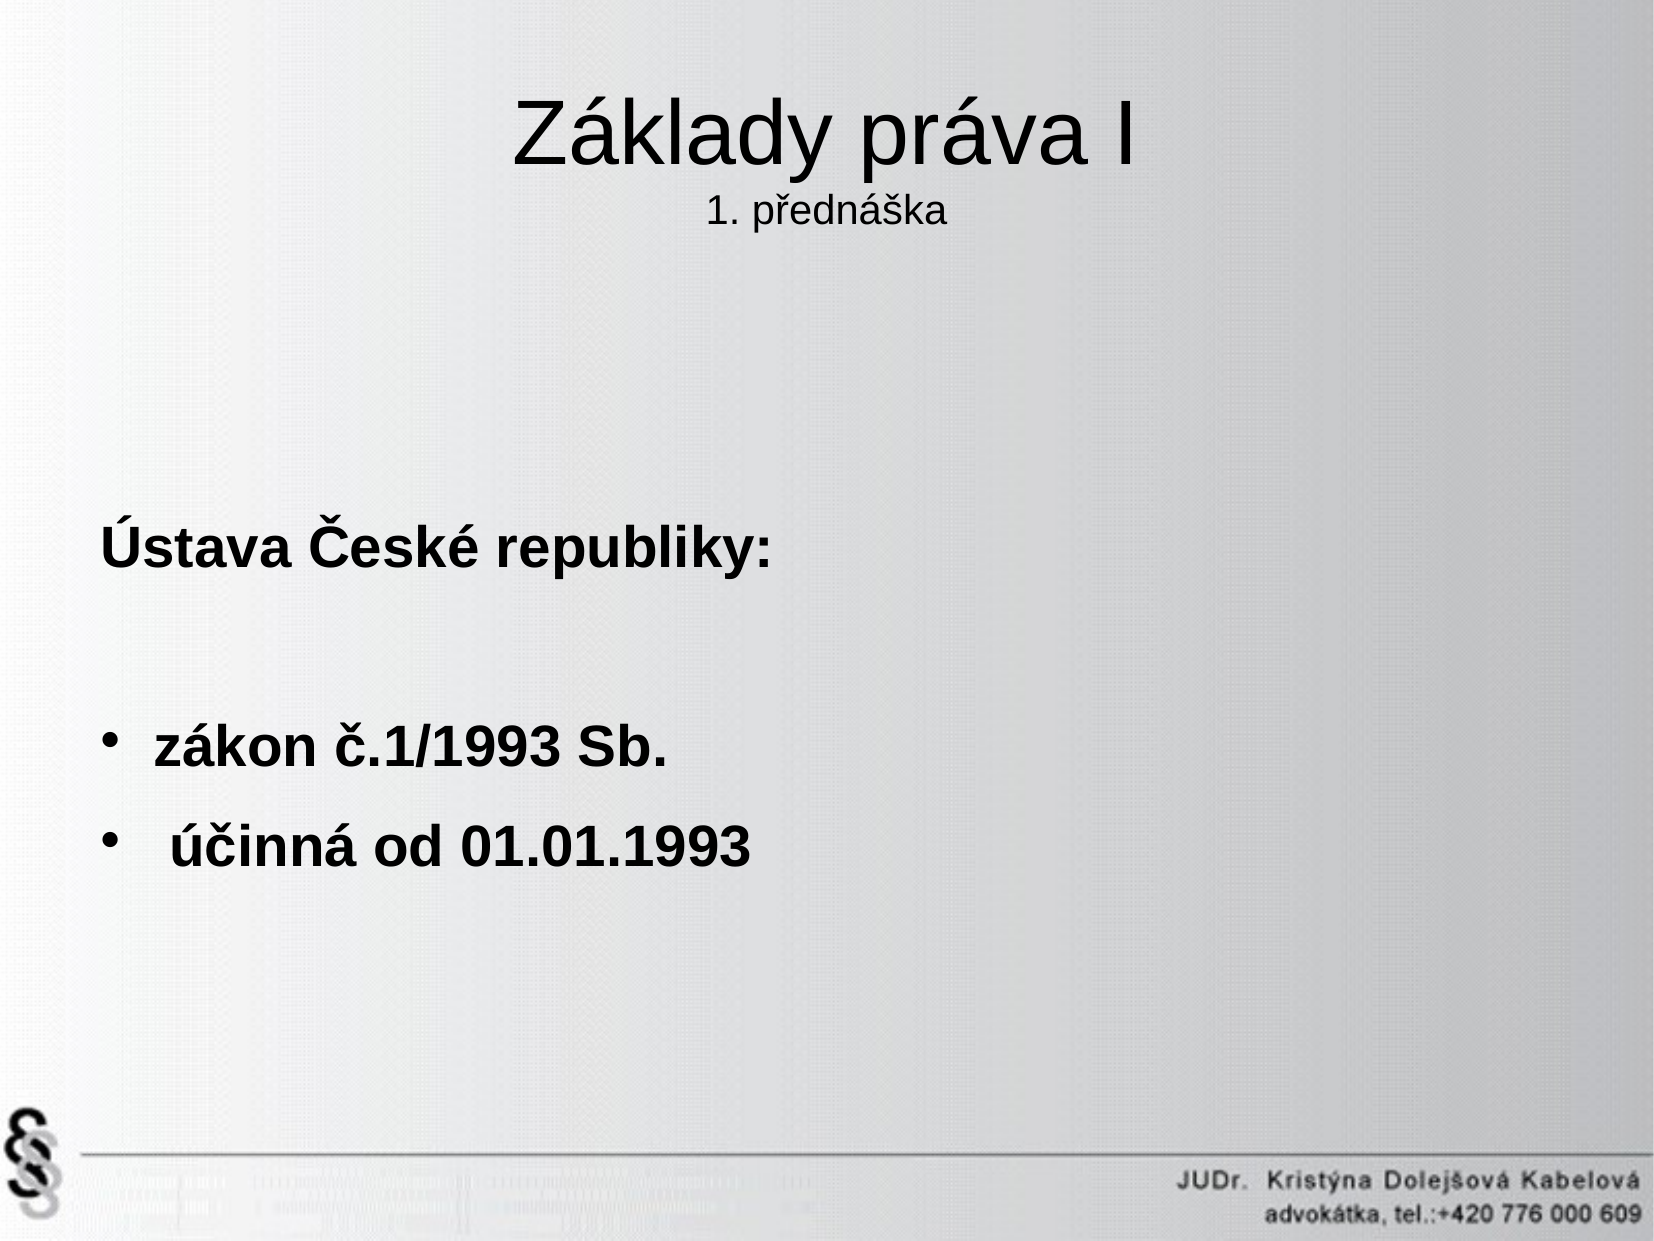

Základy práva I
1. přednáška
Ústava České republiky:
zákon č.1/1993 Sb.
 účinná od 01.01.1993